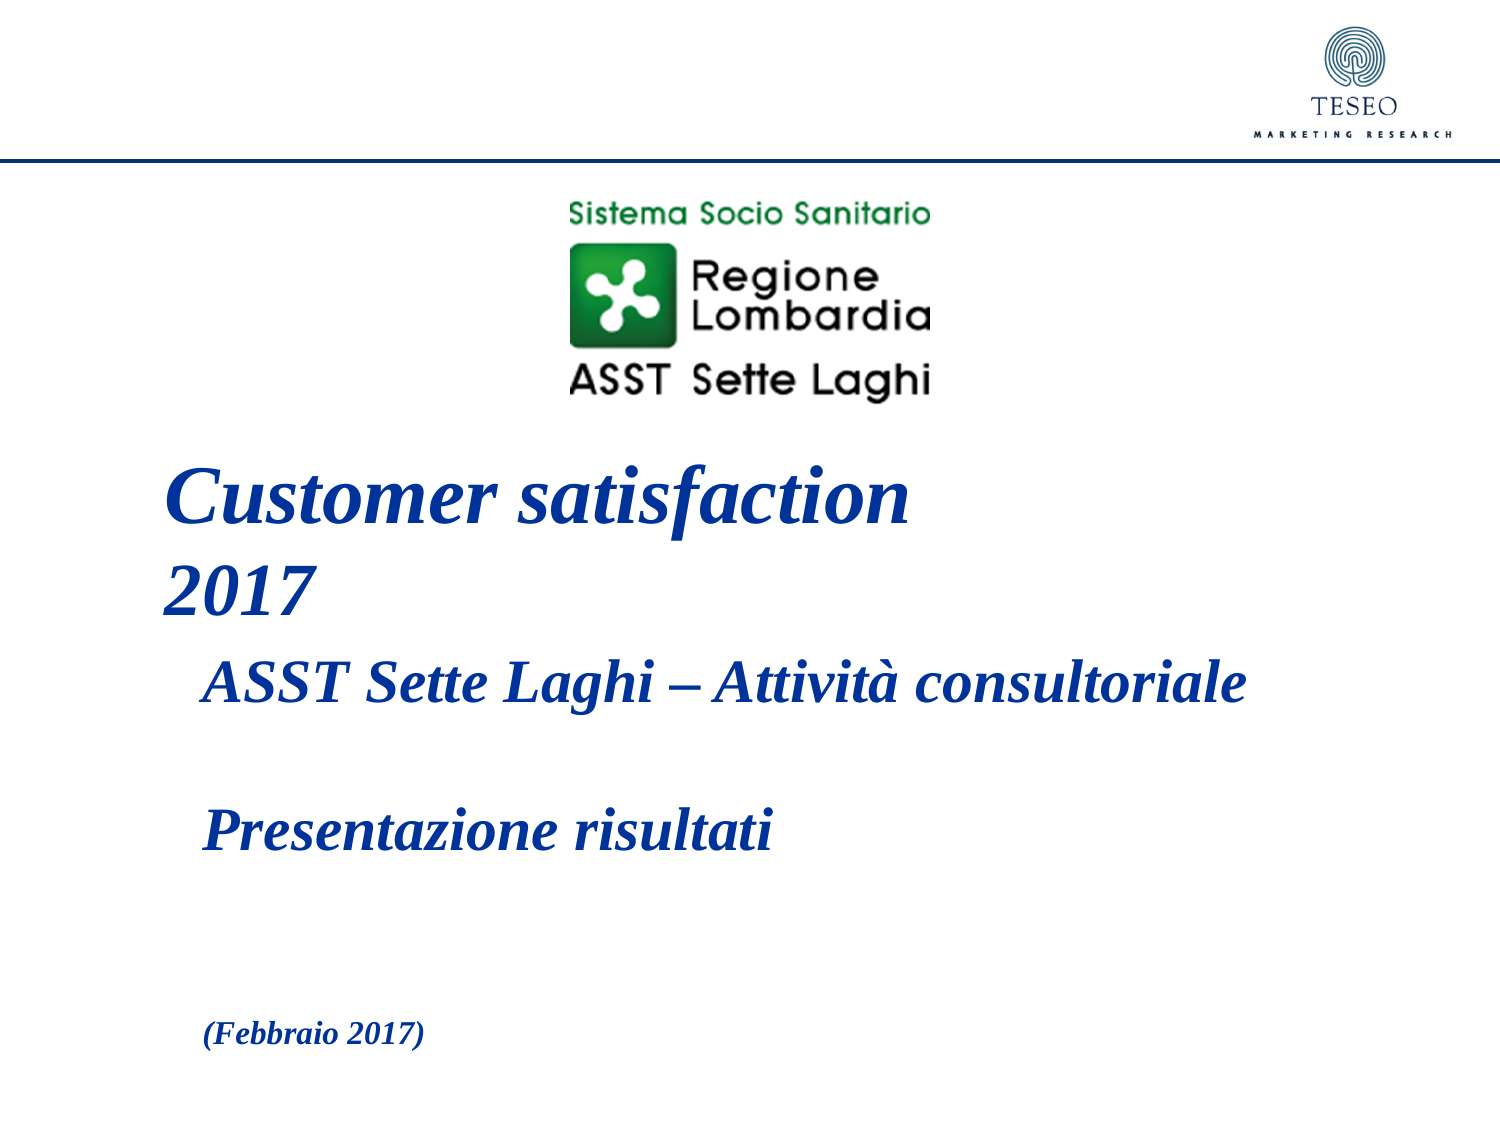

# Customer satisfaction 2017
ASST Sette Laghi – Attività consultoriale
Presentazione risultati
(Febbraio 2017)